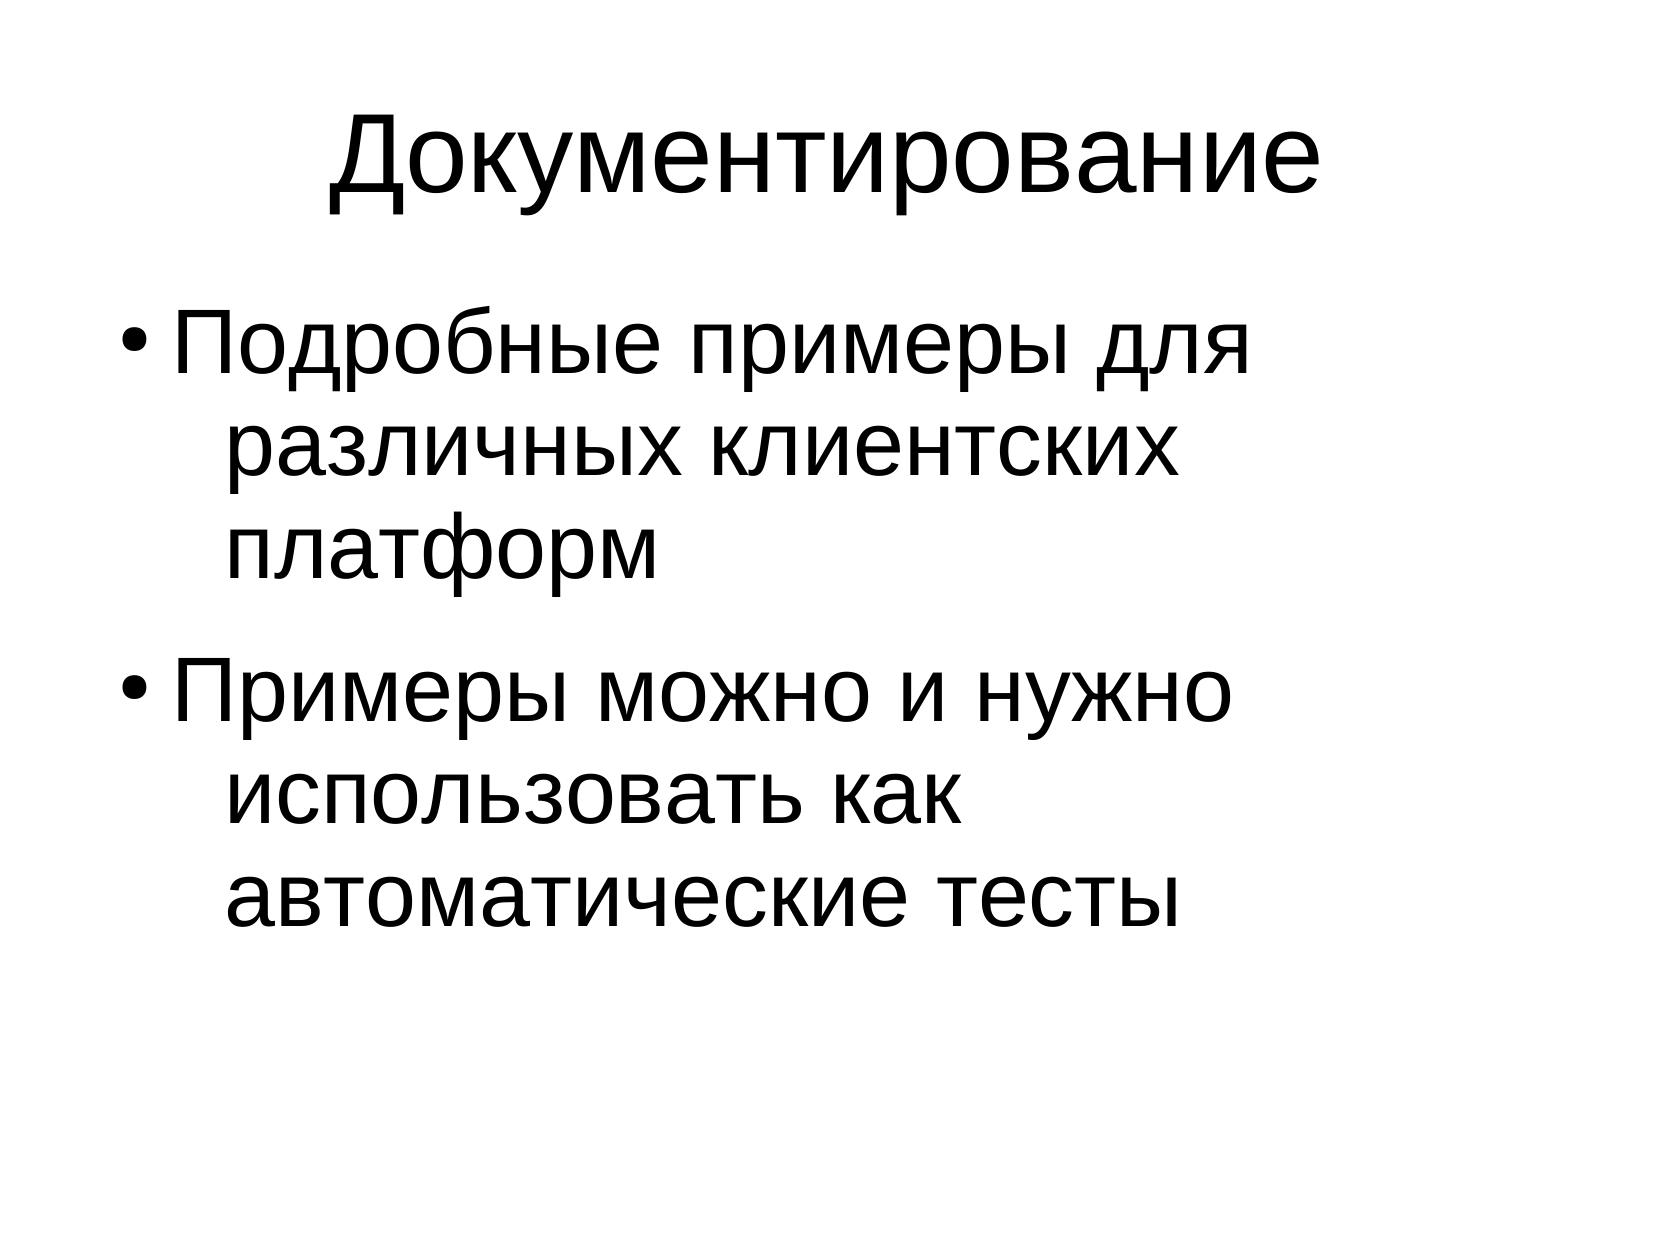

# Документирование
Подробные примеры для различных клиентских платформ
Примеры можно и нужно использовать как автоматические тесты